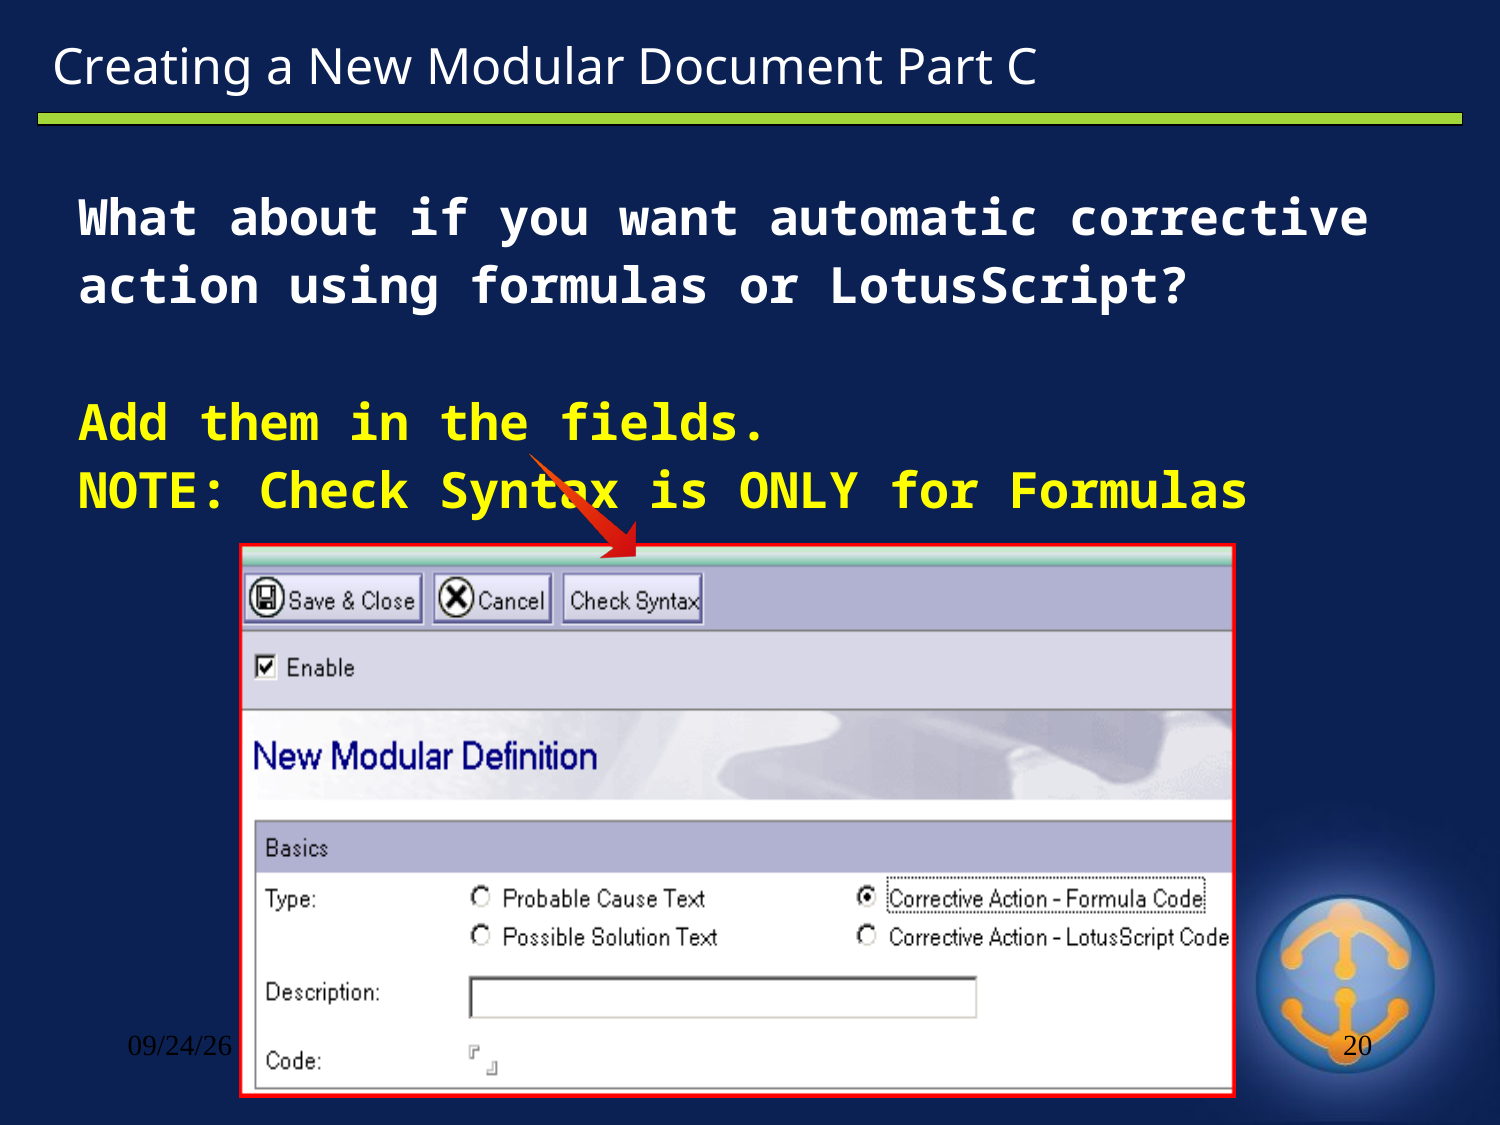

Creating a New Modular Document Part C
What about if you want automatic corrective action using formulas or LotusScript?
Add them in the fields.
NOTE: Check Syntax is ONLY for Formulas
Copyright 2010, All Rights Reserved, Please Reference the Author
20